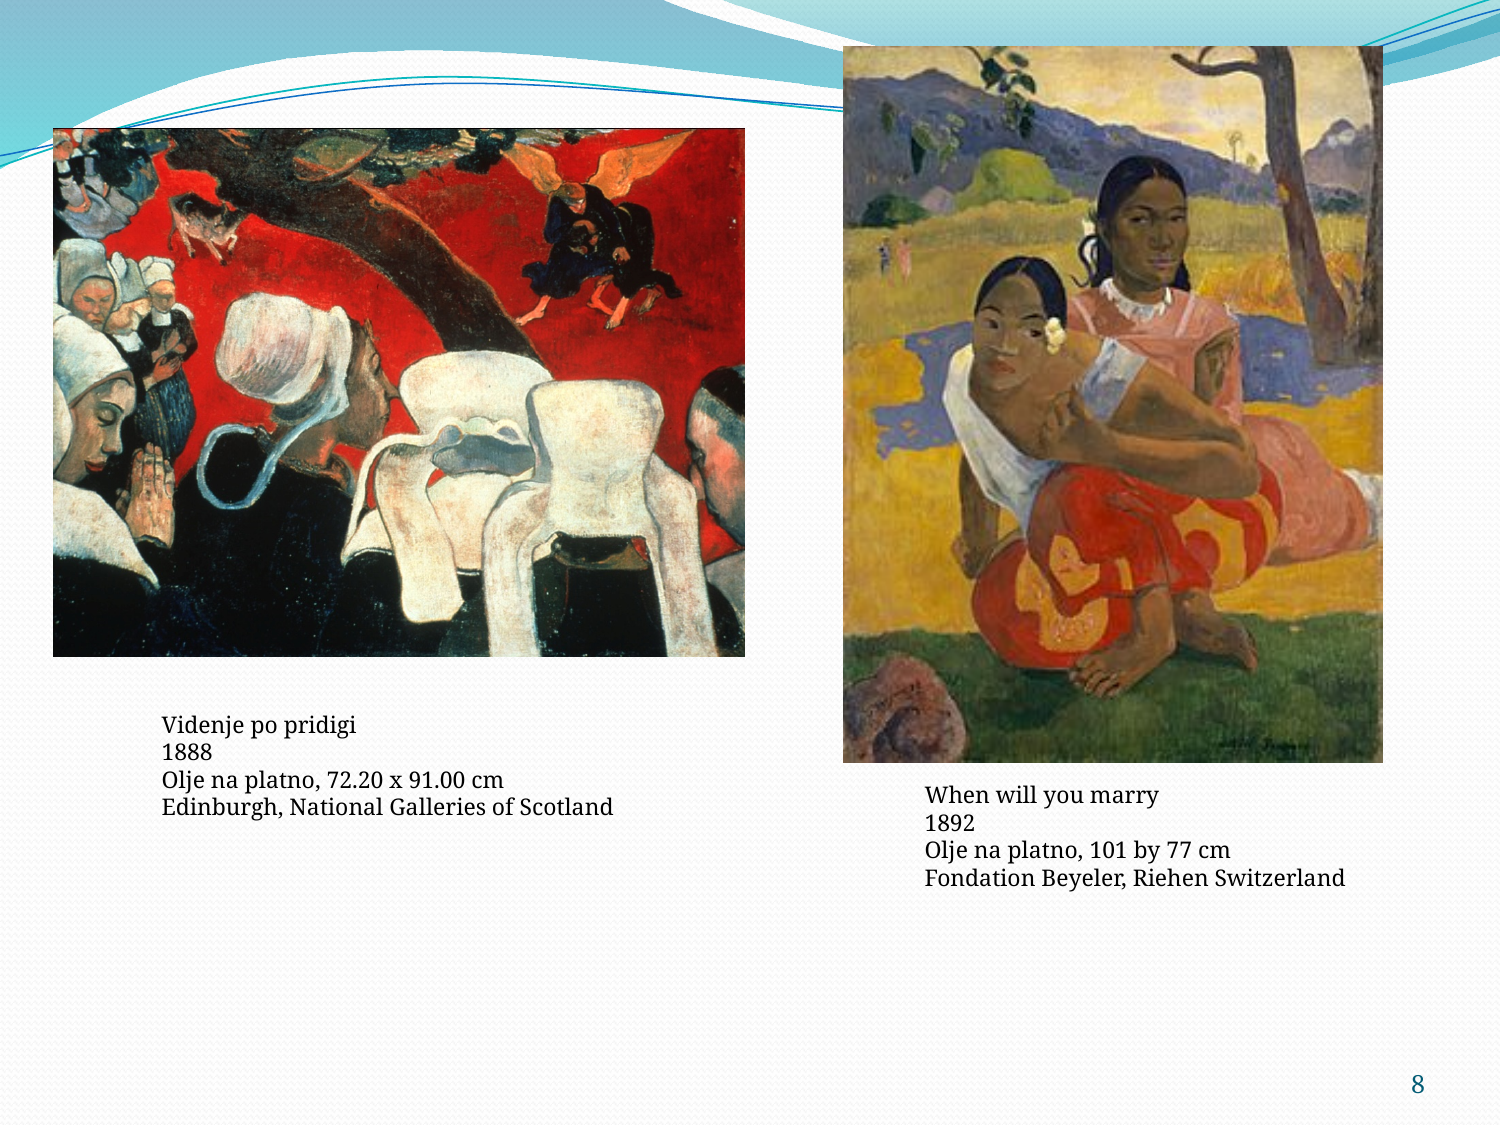

Videnje po pridigi
1888
Olje na platno, 72.20 x 91.00 cm
Edinburgh, National Galleries of Scotland
When will you marry
1892
Olje na platno, 101 by 77 cm
Fondation Beyeler, Riehen Switzerland